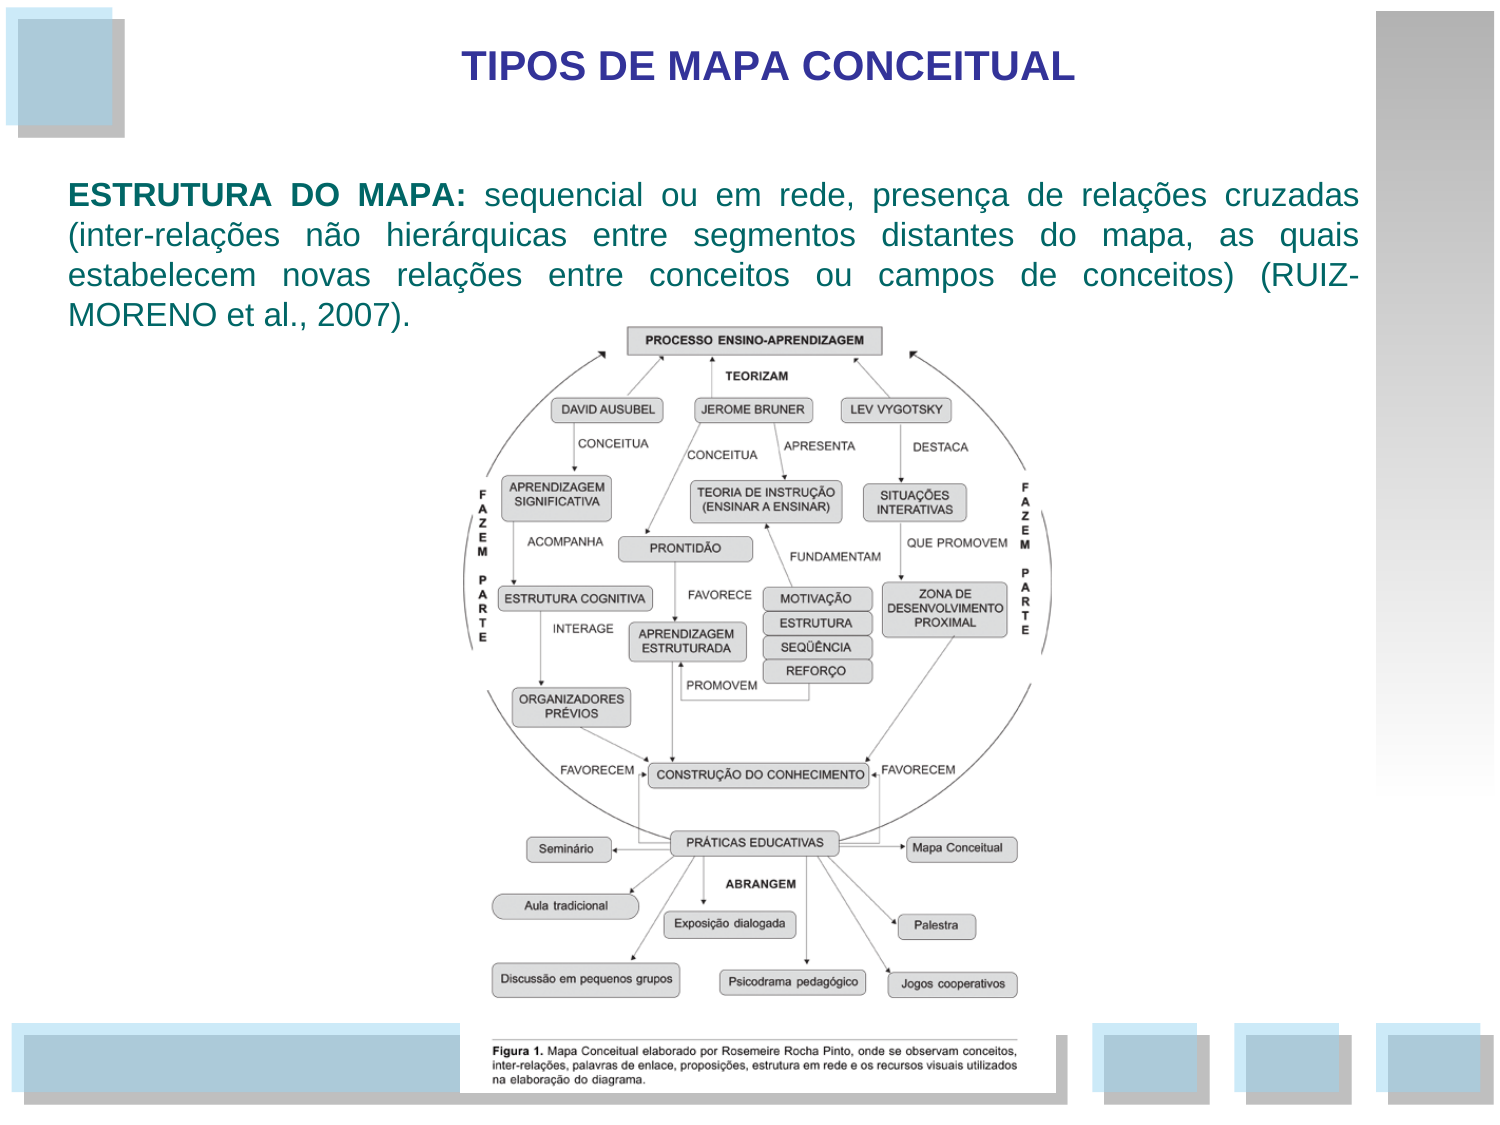

TIPOS DE MAPA CONCEITUAL
ESTRUTURA DO MAPA: sequencial ou em rede, presença de relações cruzadas (inter-relações não hierárquicas entre segmentos distantes do mapa, as quais estabelecem novas relações entre conceitos ou campos de conceitos) (RUIZ-MORENO et al., 2007).